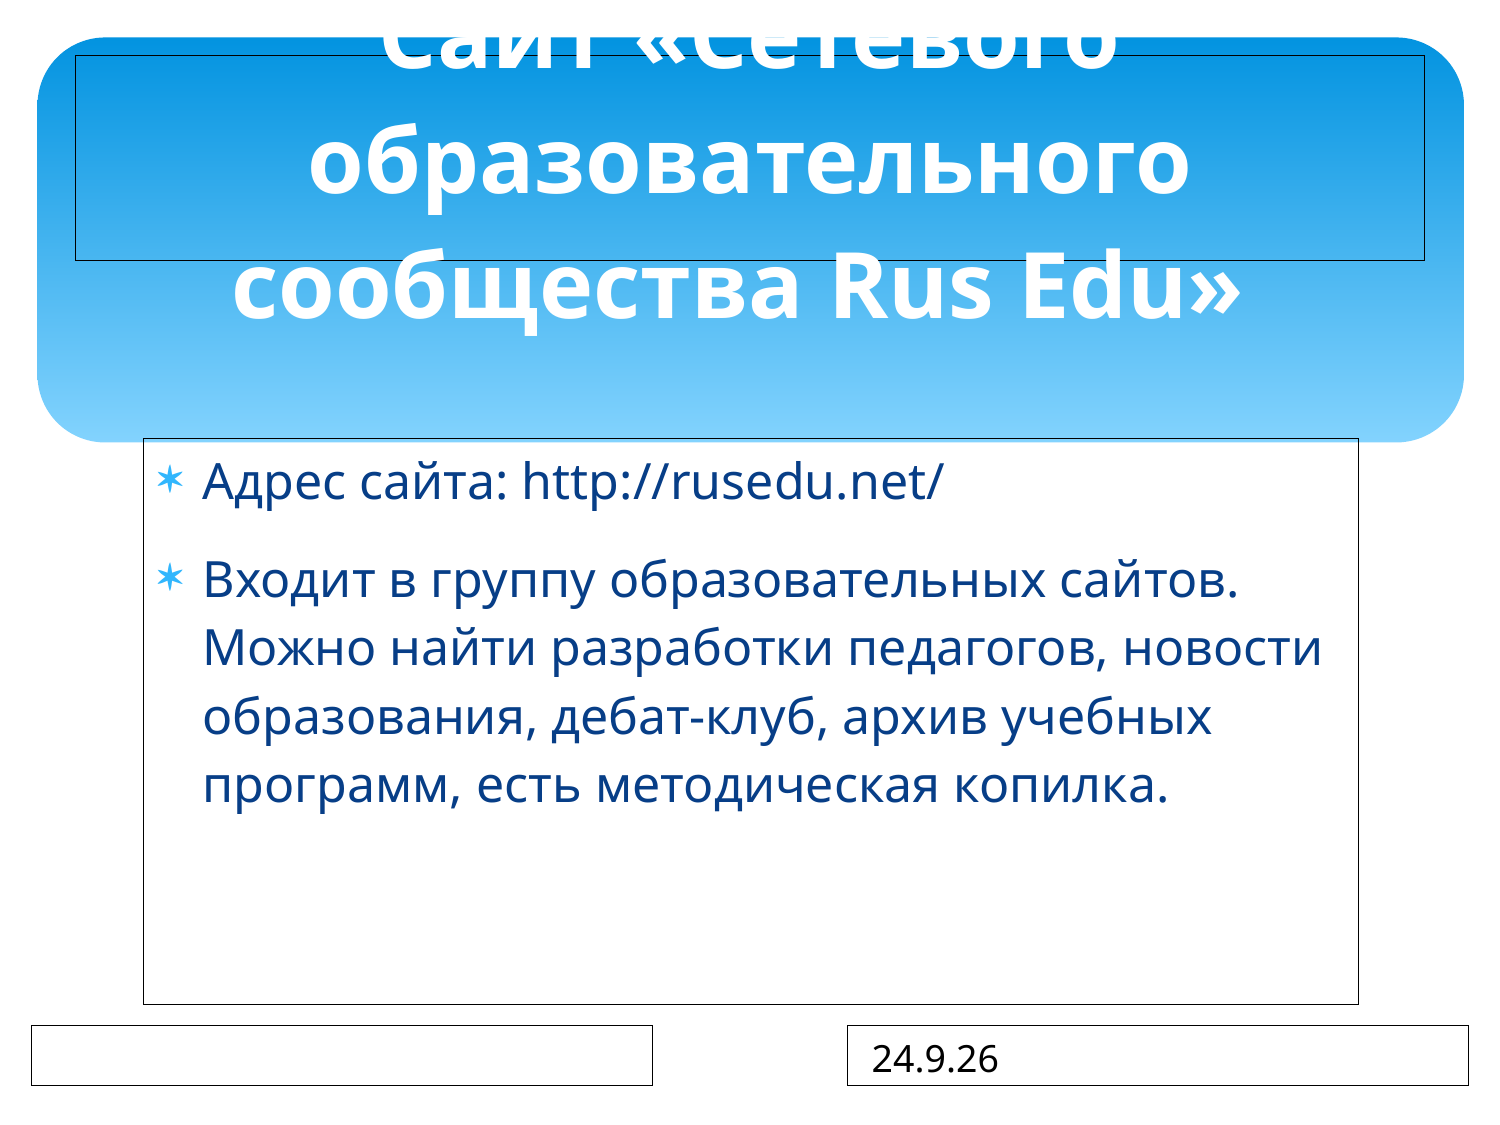

Сайт «Сетевого образовательного сообщества Rus Edu»
# Адрес сайта: http://rusedu.net/
Входит в группу образовательных сайтов. Можно найти разработки педагогов, новости образования, дебат-клуб, архив учебных программ, есть методическая копилка.